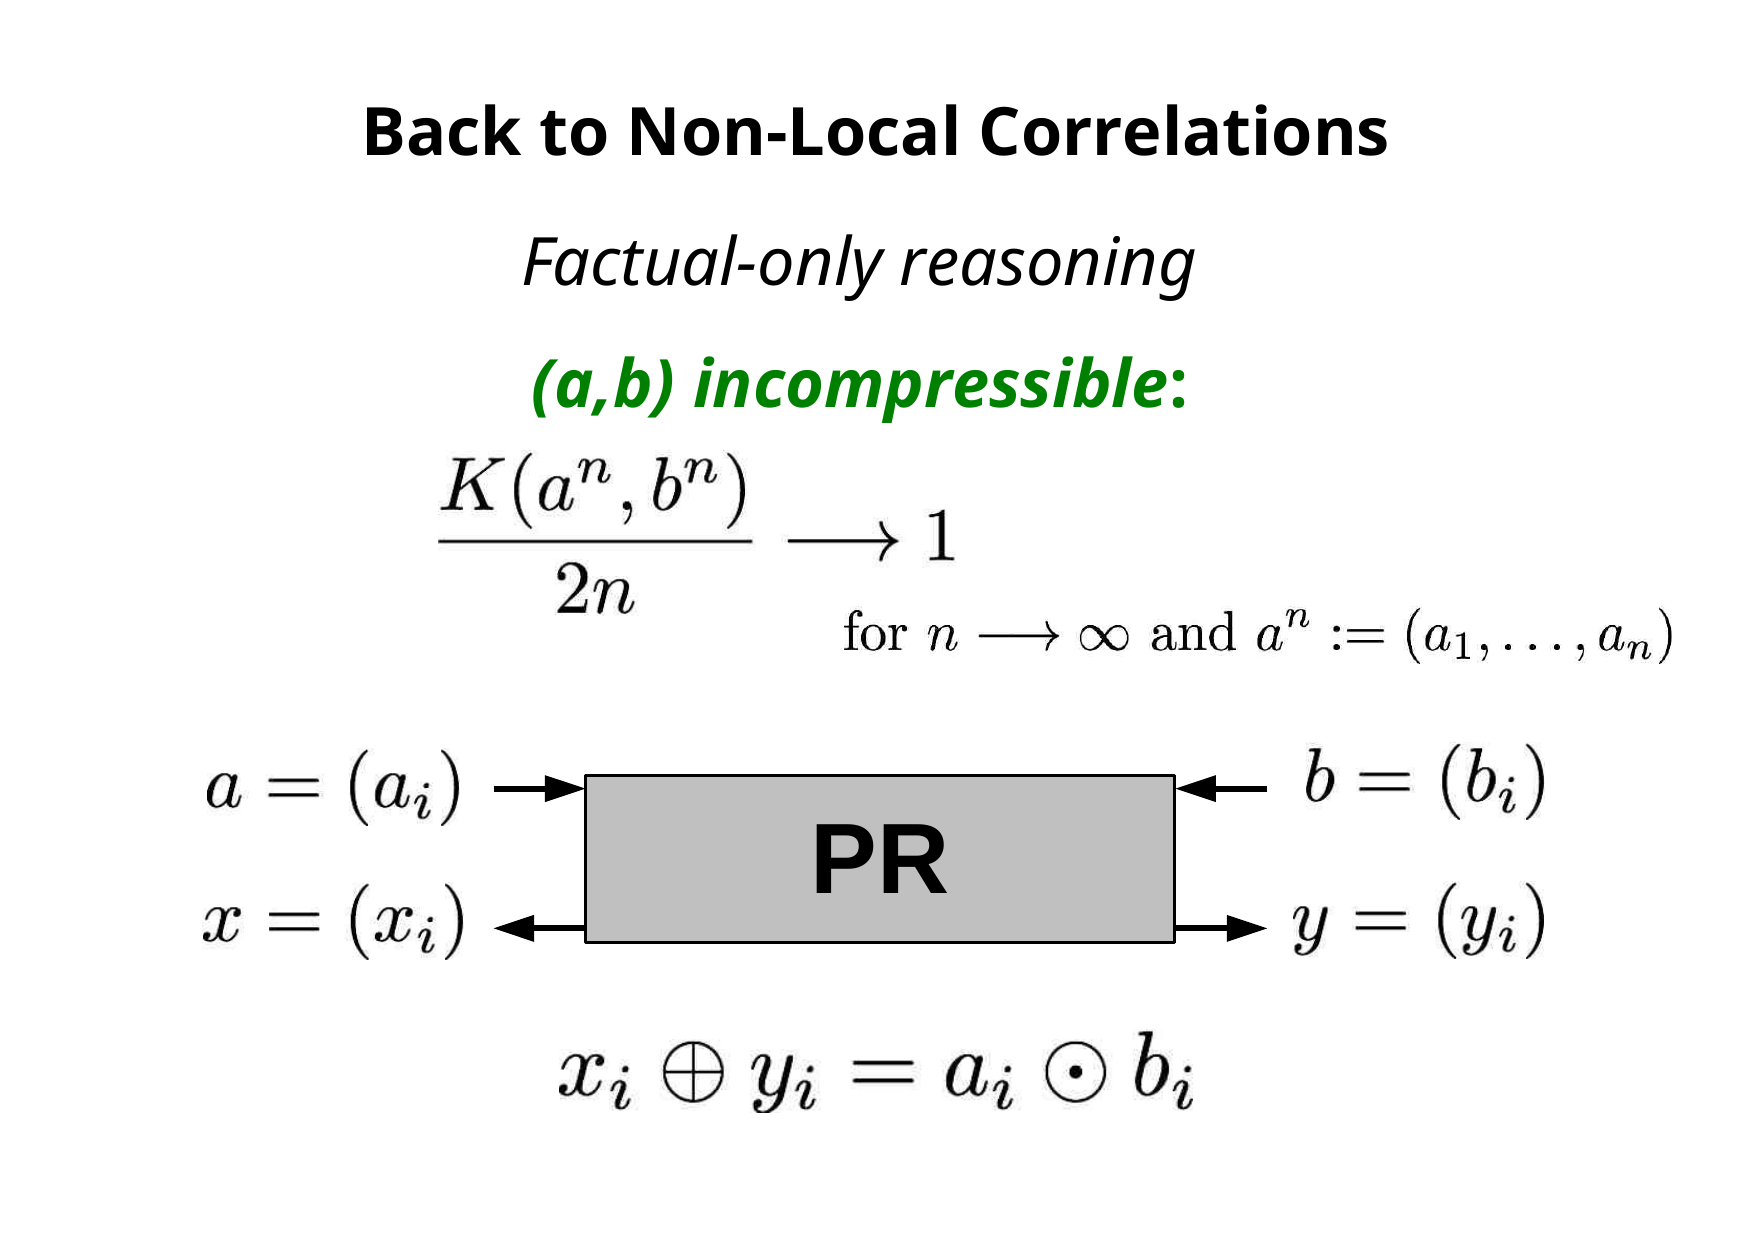

Back to Non-Local Correlations
Factual-only reasoning
(a,b) incompressible:
PR